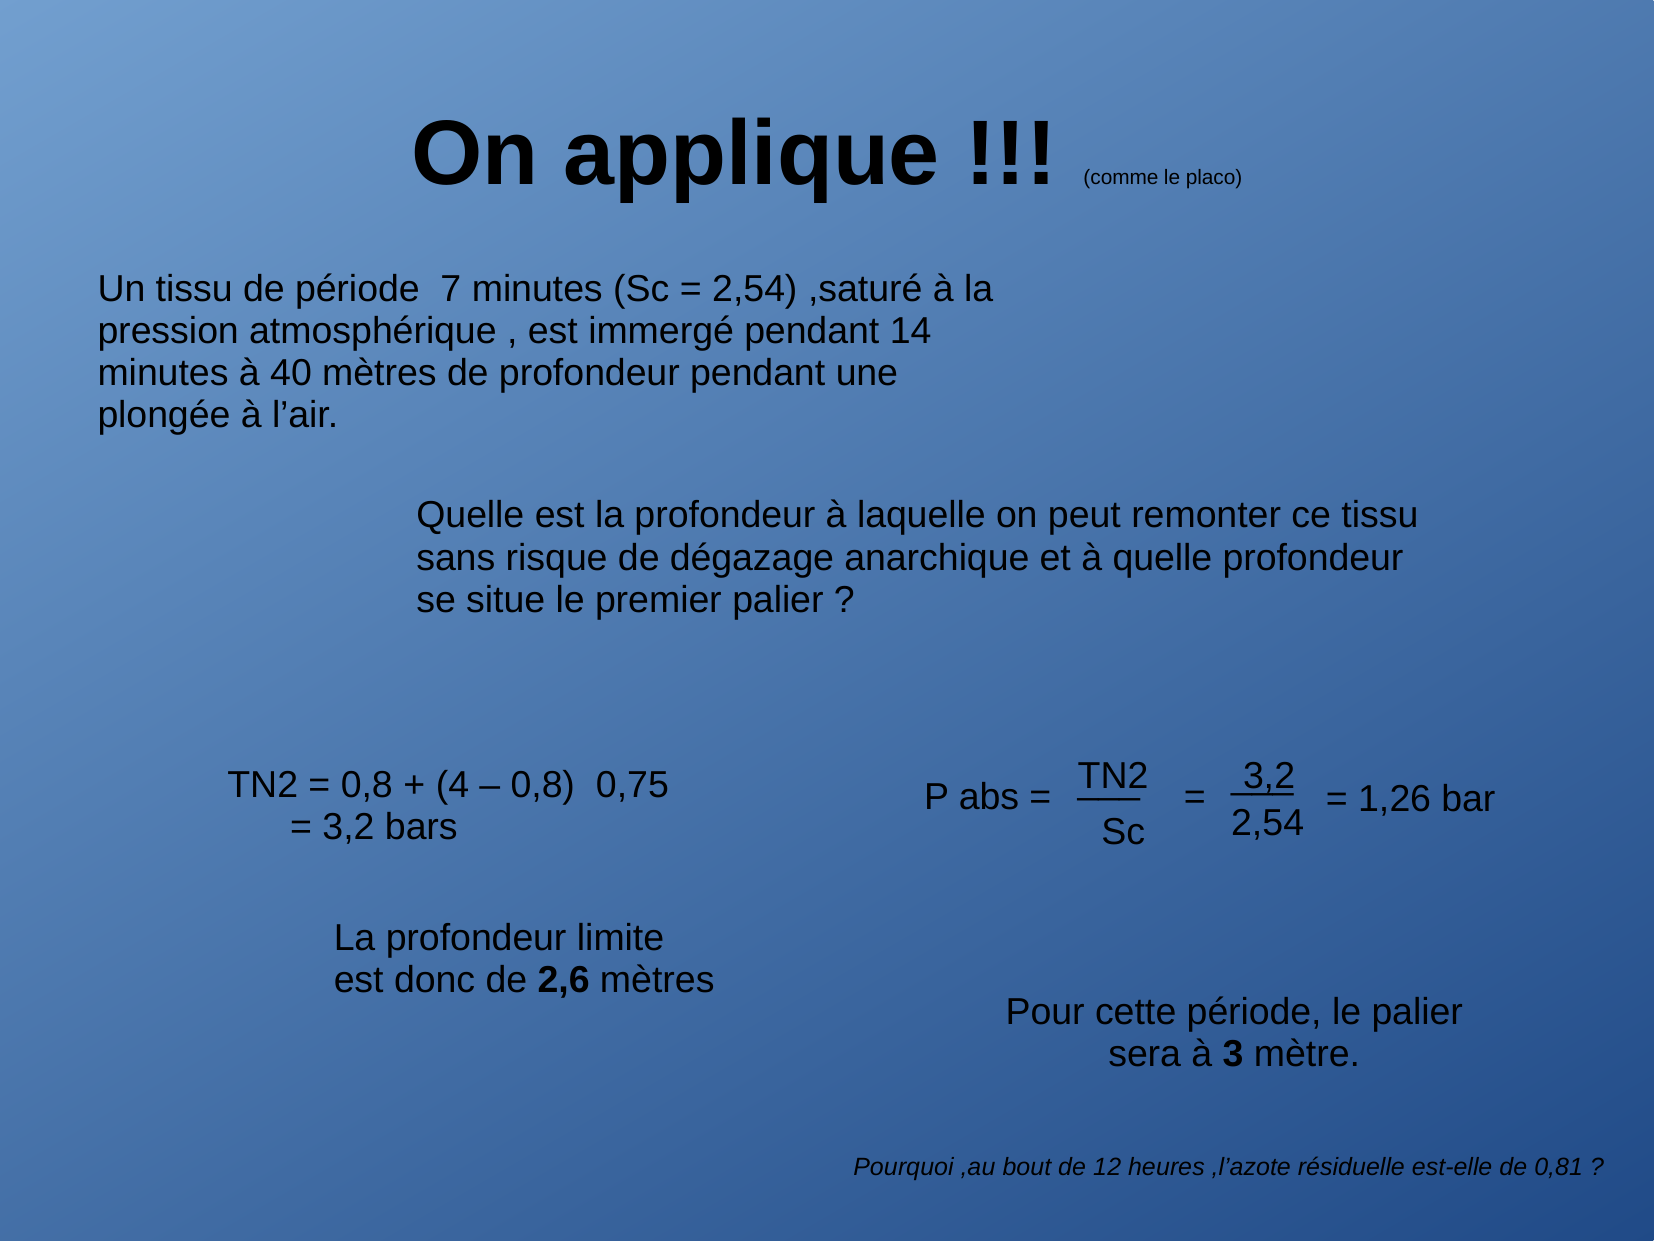

# On applique !!! (comme le placo)
Un tissu de période 7 minutes (Sc = 2,54) ,saturé à la pression atmosphérique , est immergé pendant 14 minutes à 40 mètres de profondeur pendant une plongée à l’air.
Quelle est la profondeur à laquelle on peut remonter ce tissu sans risque de dégazage anarchique et à quelle profondeur se situe le premier palier ?
TN2
___
3,2
___
TN2 = 0,8 + (4 – 0,8) 0,75 = 3,2 bars
P abs =
=
= 1,26 bar
2,54
Sc
La profondeur limite est donc de 2,6 mètres
Pour cette période, le palier sera à 3 mètre.
Pourquoi ,au bout de 12 heures ,l’azote résiduelle est-elle de 0,81 ?